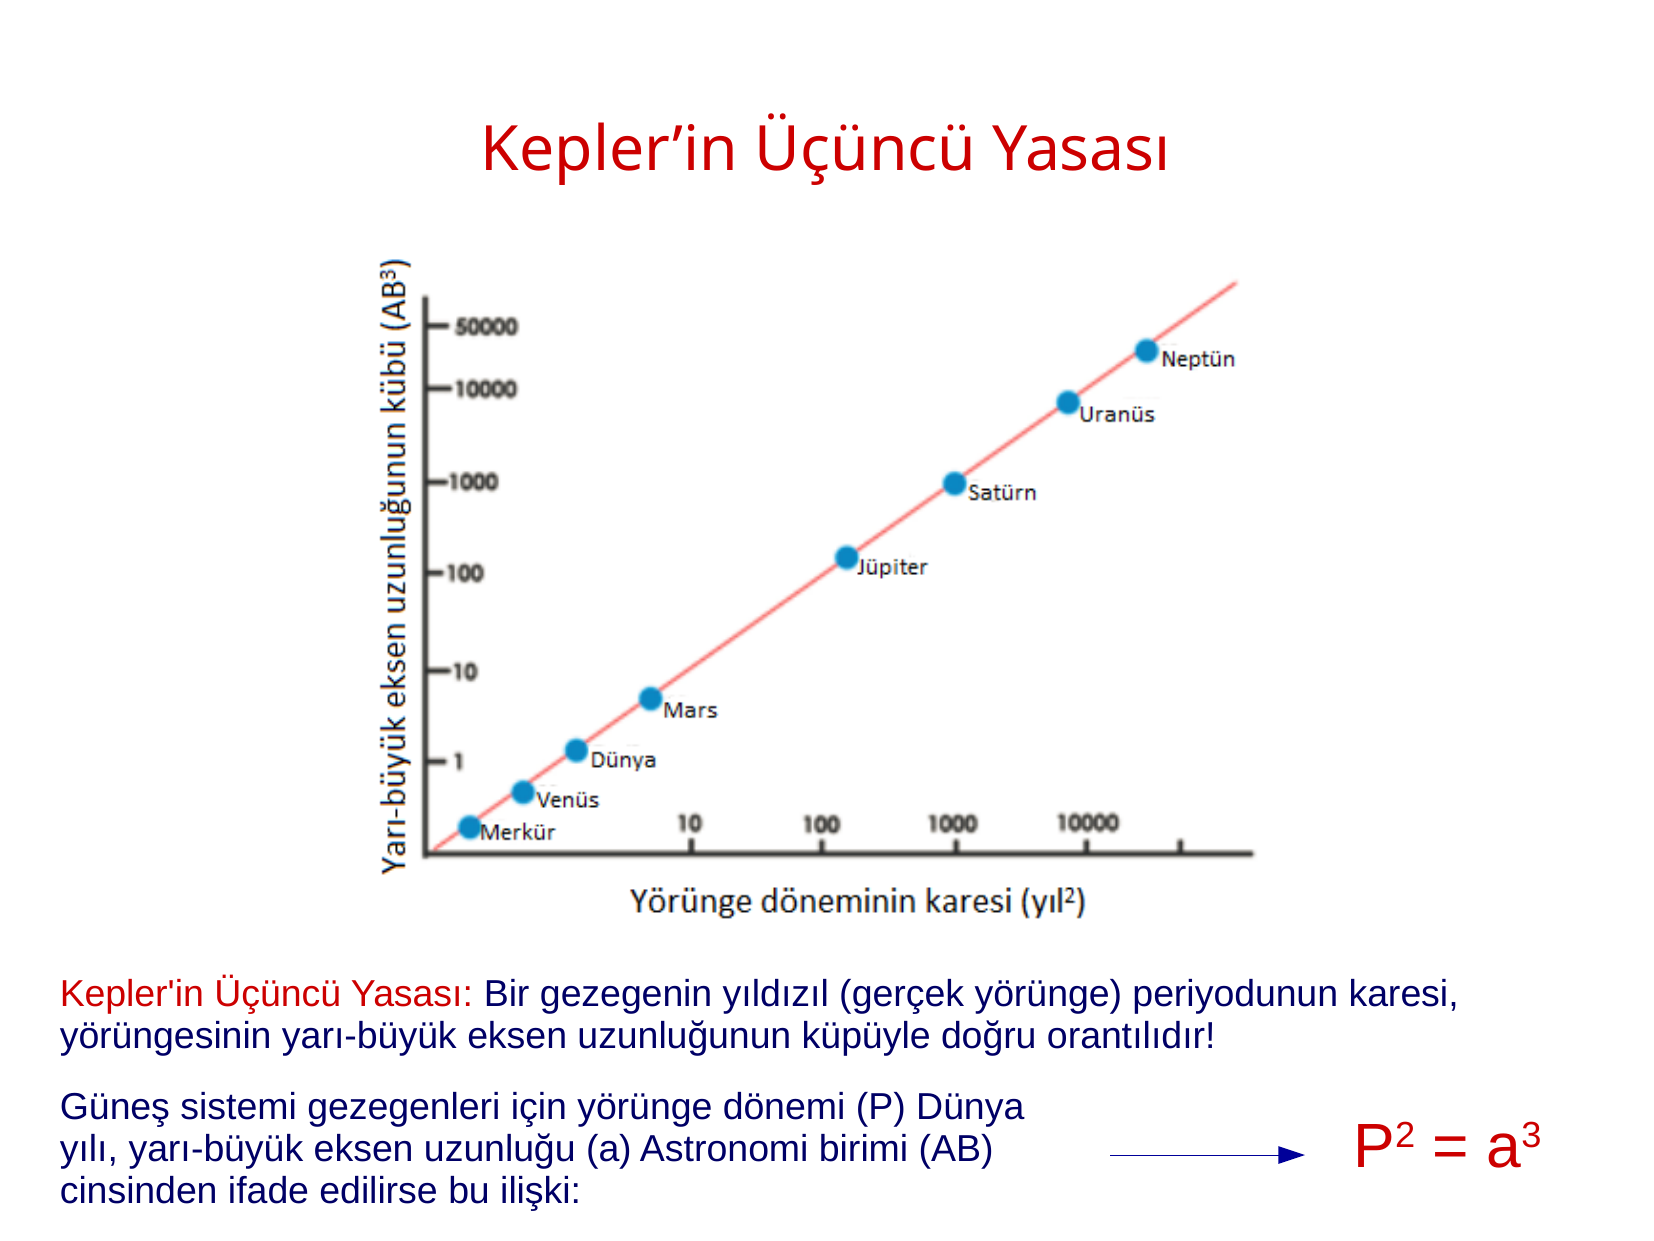

# Kepler’in Üçüncü Yasası
Kepler'in Üçüncü Yasası: Bir gezegenin yıldızıl (gerçek yörünge) periyodunun karesi, yörüngesinin yarı-büyük eksen uzunluğunun küpüyle doğru orantılıdır!
Güneş sistemi gezegenleri için yörünge dönemi (P) Dünya yılı, yarı-büyük eksen uzunluğu (a) Astronomi birimi (AB) cinsinden ifade edilirse bu ilişki:
P2 = a3